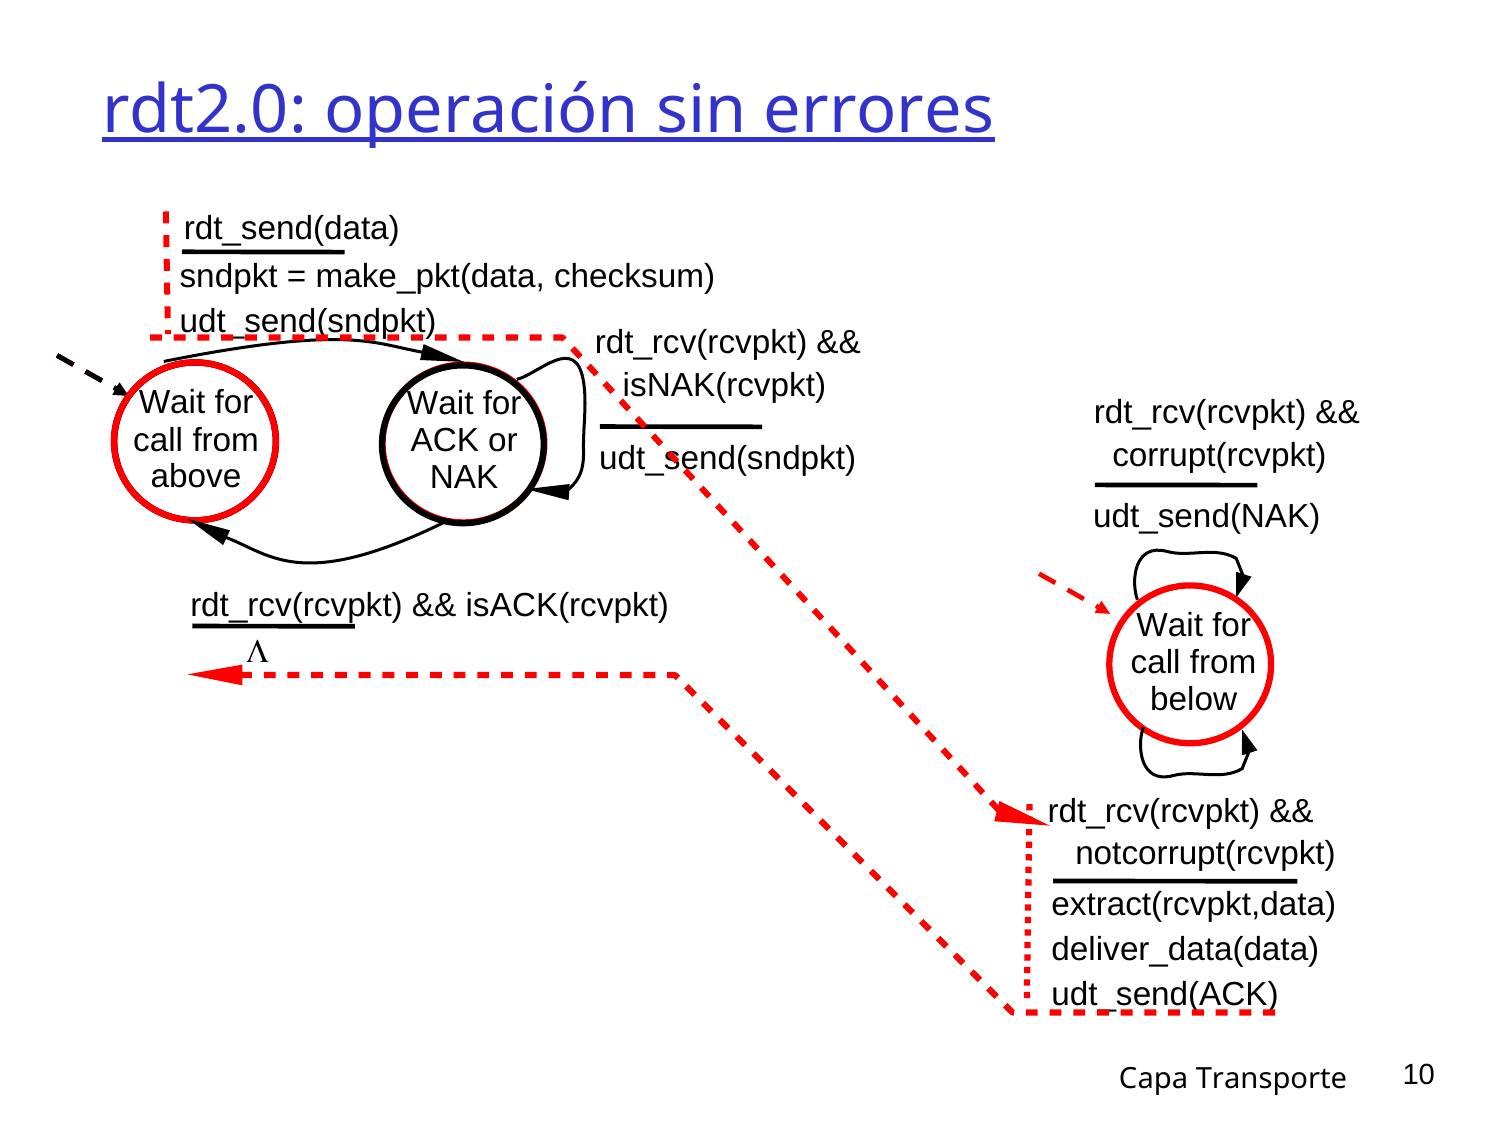

# rdt2.0: operación sin errores
rdt_send(data)‏
sndpkt = make_pkt(data, checksum)‏
udt_send(sndpkt)‏
rdt_rcv(rcvpkt) &&
 isNAK(rcvpkt)‏
Wait for ACK or NAK
Wait for call from above
rdt_rcv(rcvpkt) &&
 corrupt(rcvpkt)‏
udt_send(NAK)‏
udt_send(sndpkt)‏
rdt_rcv(rcvpkt) && isACK(rcvpkt)‏
Wait for call from below

rdt_rcv(rcvpkt) &&
 notcorrupt(rcvpkt)‏
extract(rcvpkt,data)‏
deliver_data(data)‏
udt_send(ACK)‏
10